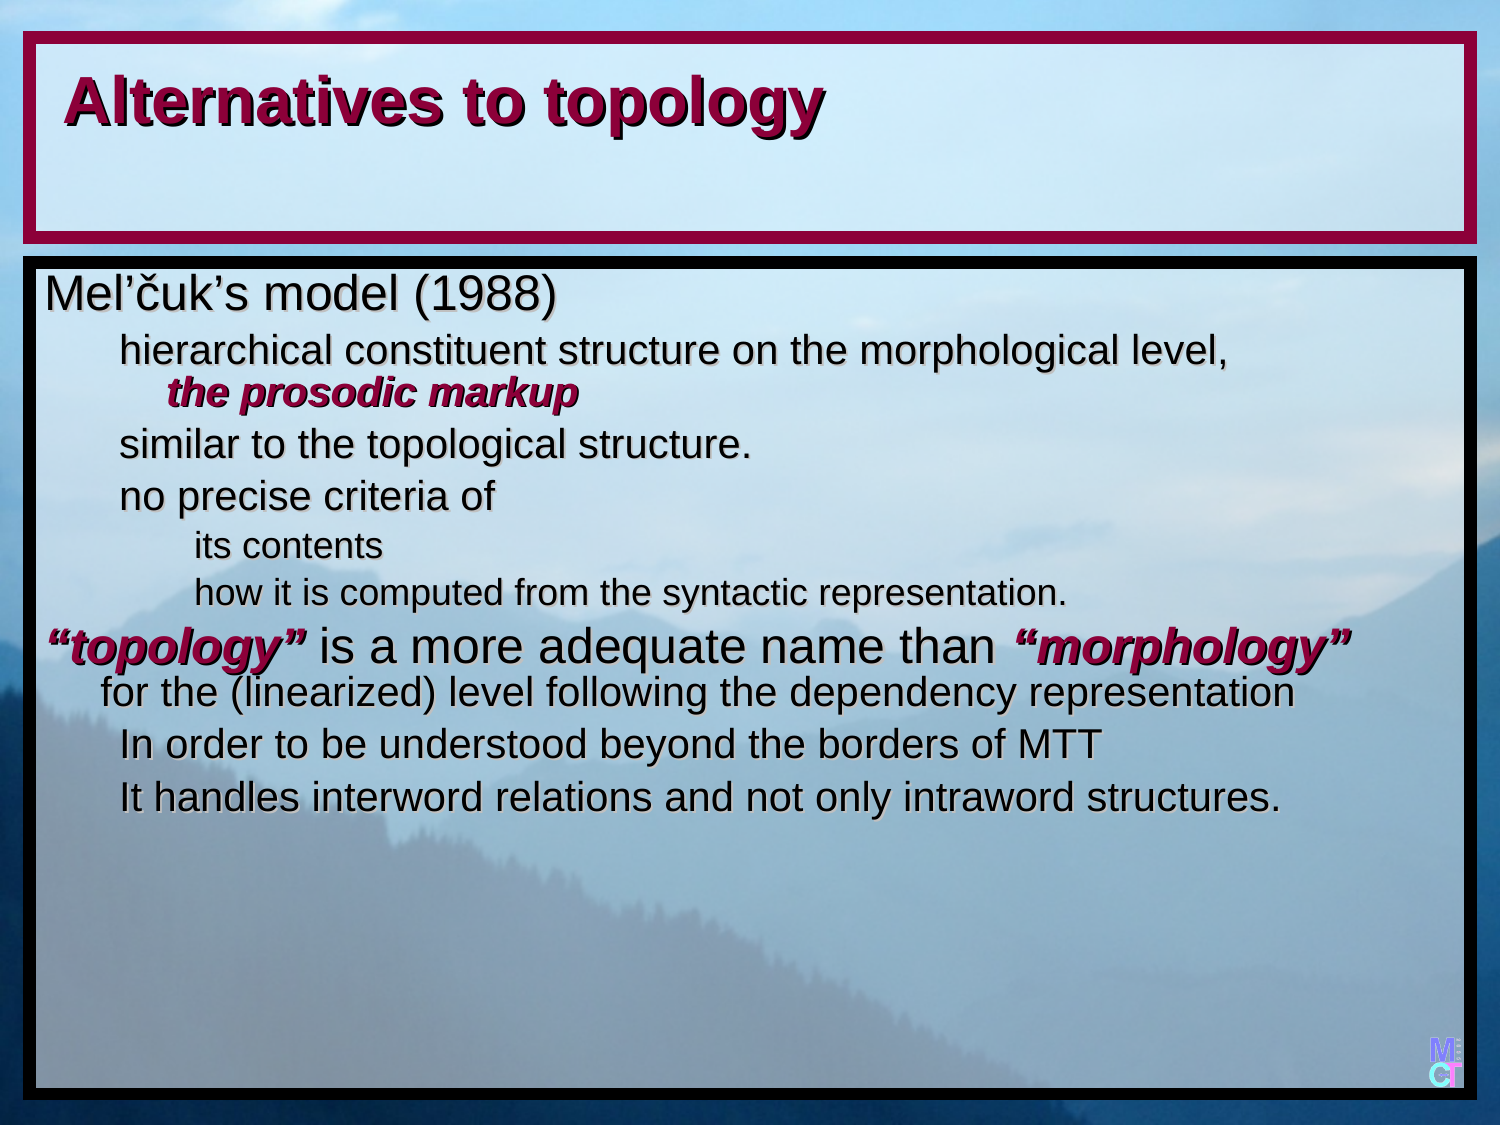

# Alternatives to topology
Mel’čuk’s model (1988)
hierarchical constituent structure on the morphological level,
the prosodic markup
similar to the topological structure.
no precise criteria of
its contents
how it is computed from the syntactic representation.
“topology” is a more adequate name than “morphology”
for the (linearized) level following the dependency representation
In order to be understood beyond the borders of MTT
It handles interword relations and not only intraword structures.